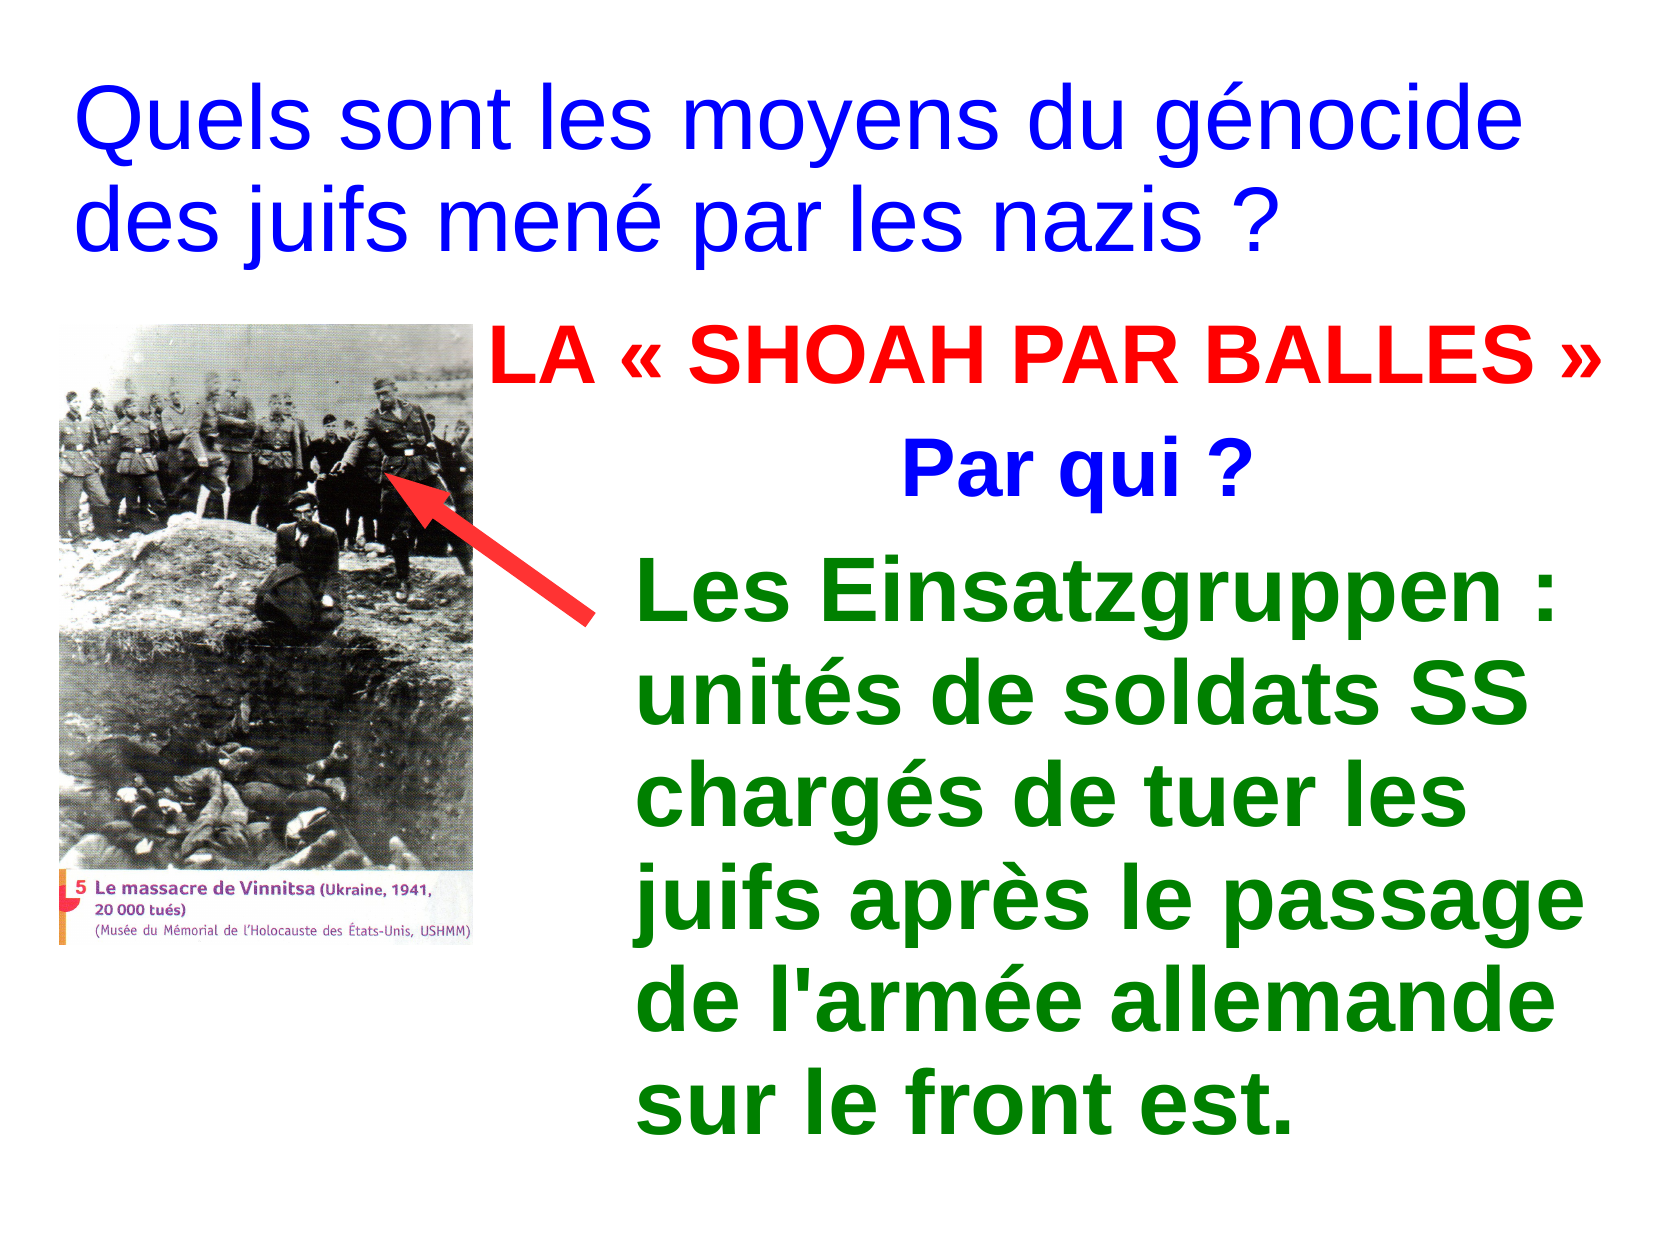

Quels sont les moyens du génocide des juifs mené par les nazis ?
LA « SHOAH PAR BALLES »
Par qui ?
Les Einsatzgruppen : unités de soldats SS chargés de tuer les juifs après le passage de l'armée allemande sur le front est.